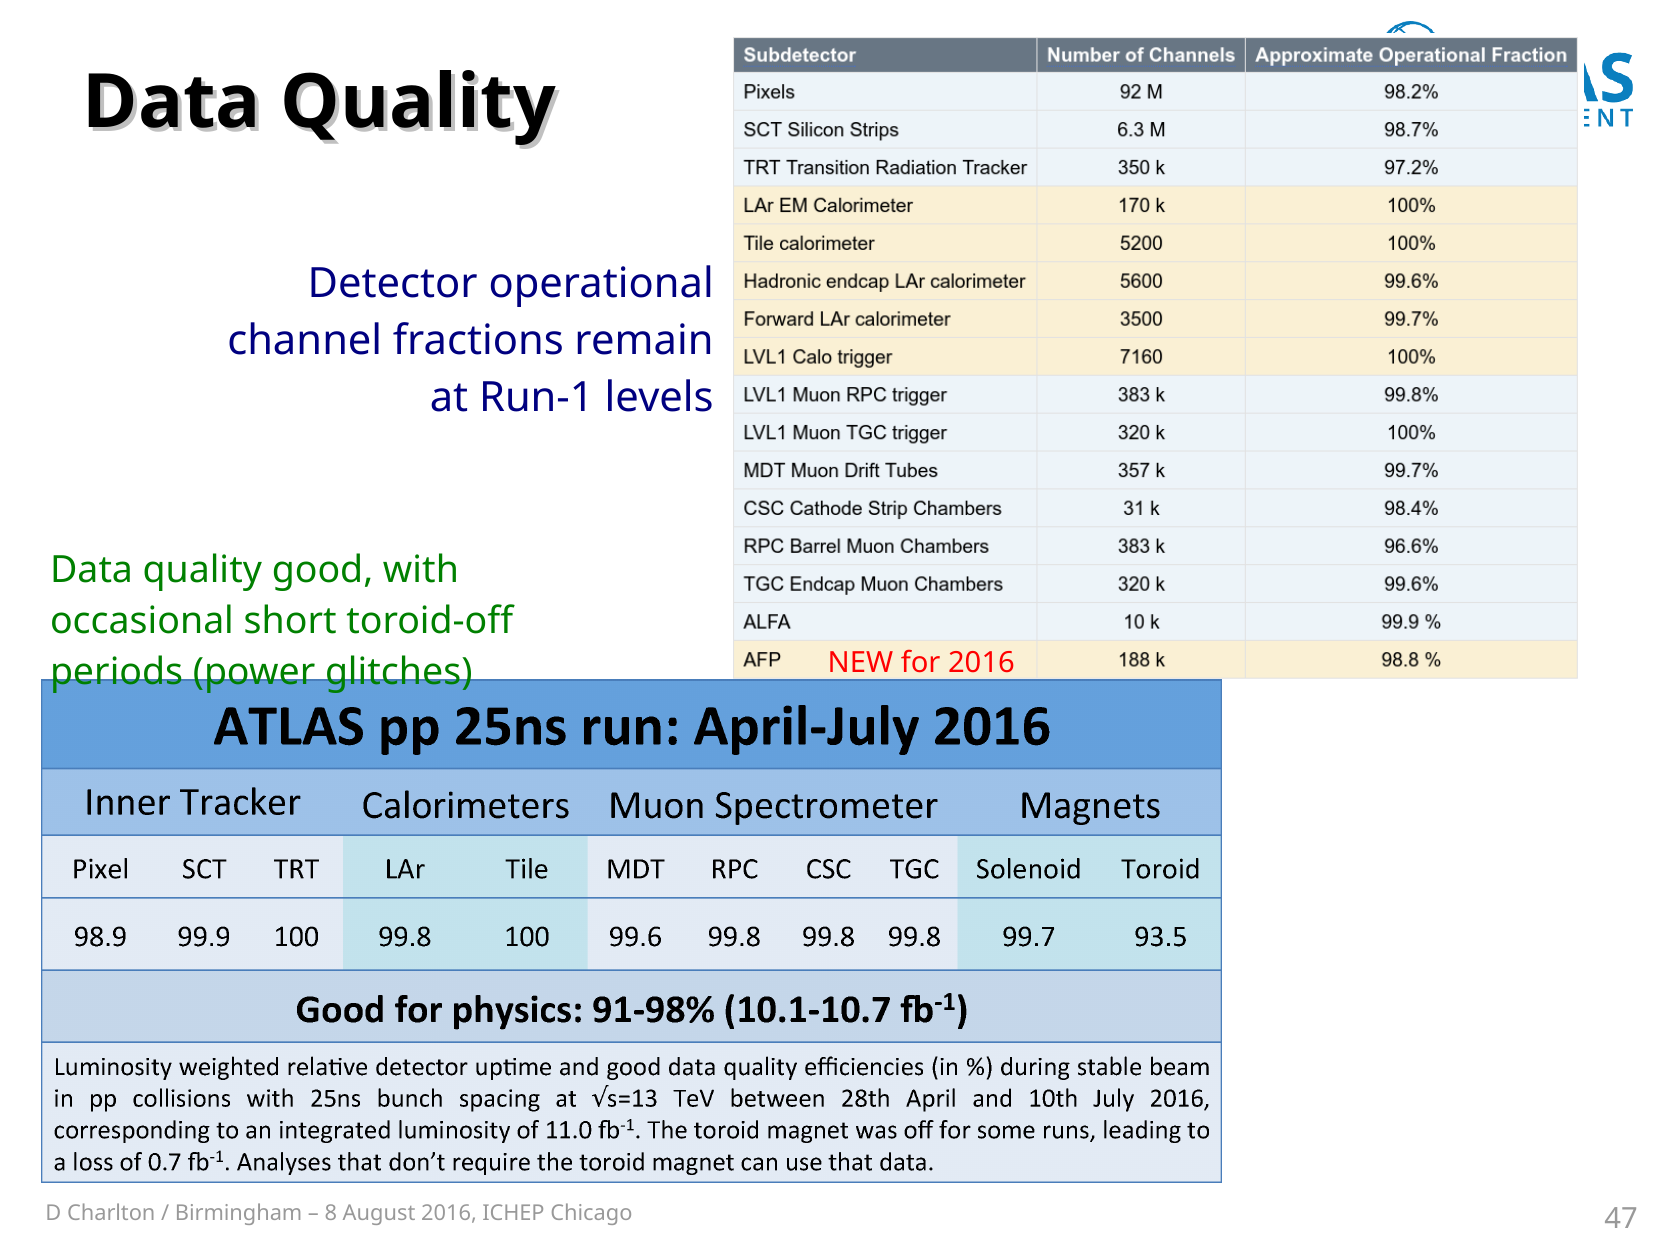

# Data Quality
Detector operational channel fractions remain at Run-1 levels
Data quality good, with occasional short toroid-off periods (power glitches)
NEW for 2016